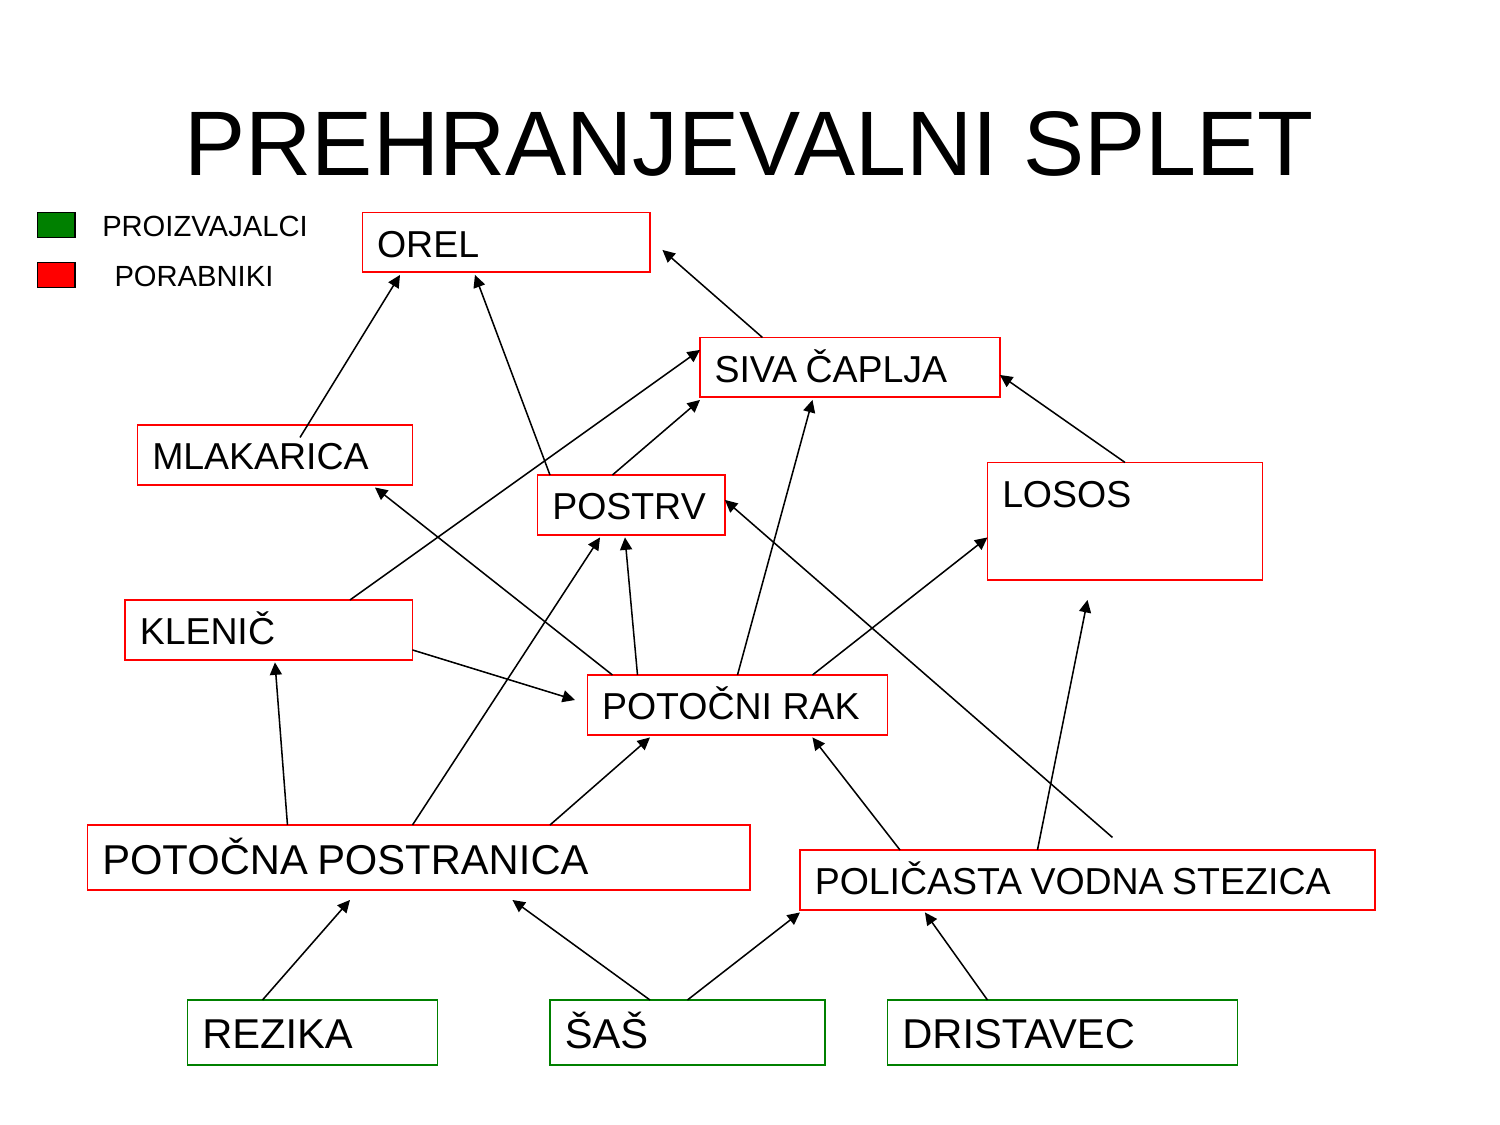

# PREHRANJEVALNI SPLET
PROIZVAJALCI
OREL
PORABNIKI
SIVA ČAPLJA
MLAKARICA
LOSOS
POSTRV
KLENIČ
POTOČNI RAK
POTOČNA POSTRANICA
POLIČASTA VODNA STEZICA
REZIKA
ŠAŠ
DRISTAVEC